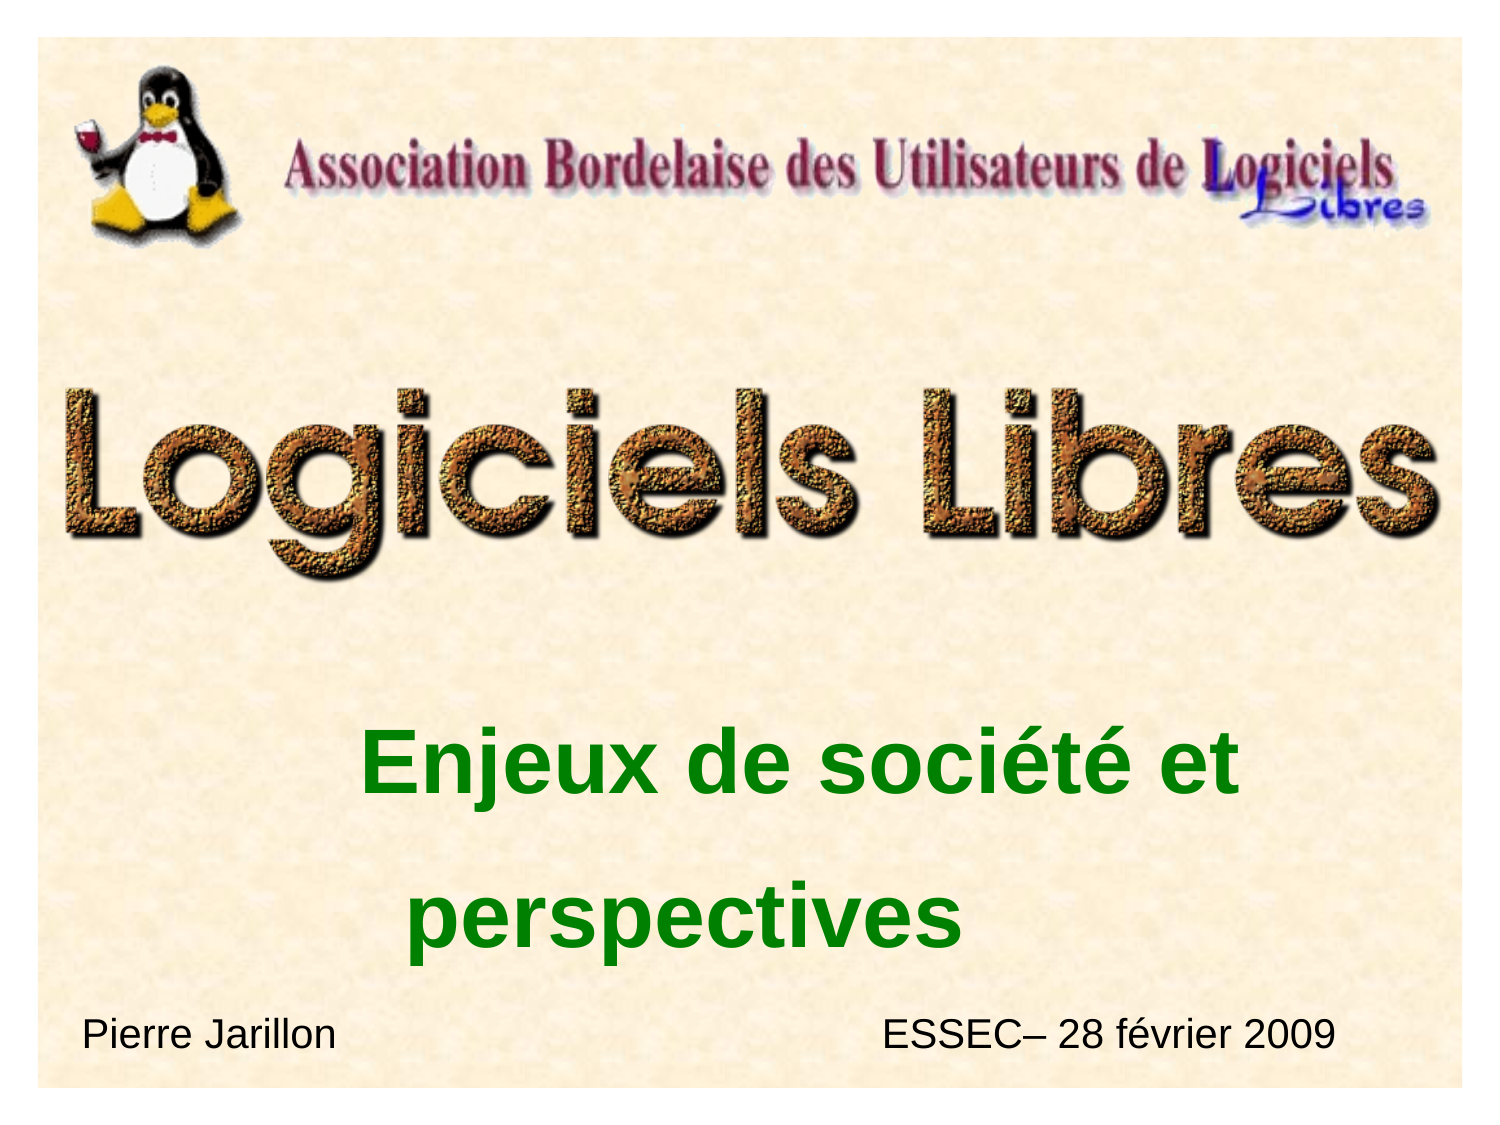

Enjeux de société et perspectives
Pierre Jarillon 								ESSEC– 28 février 2009